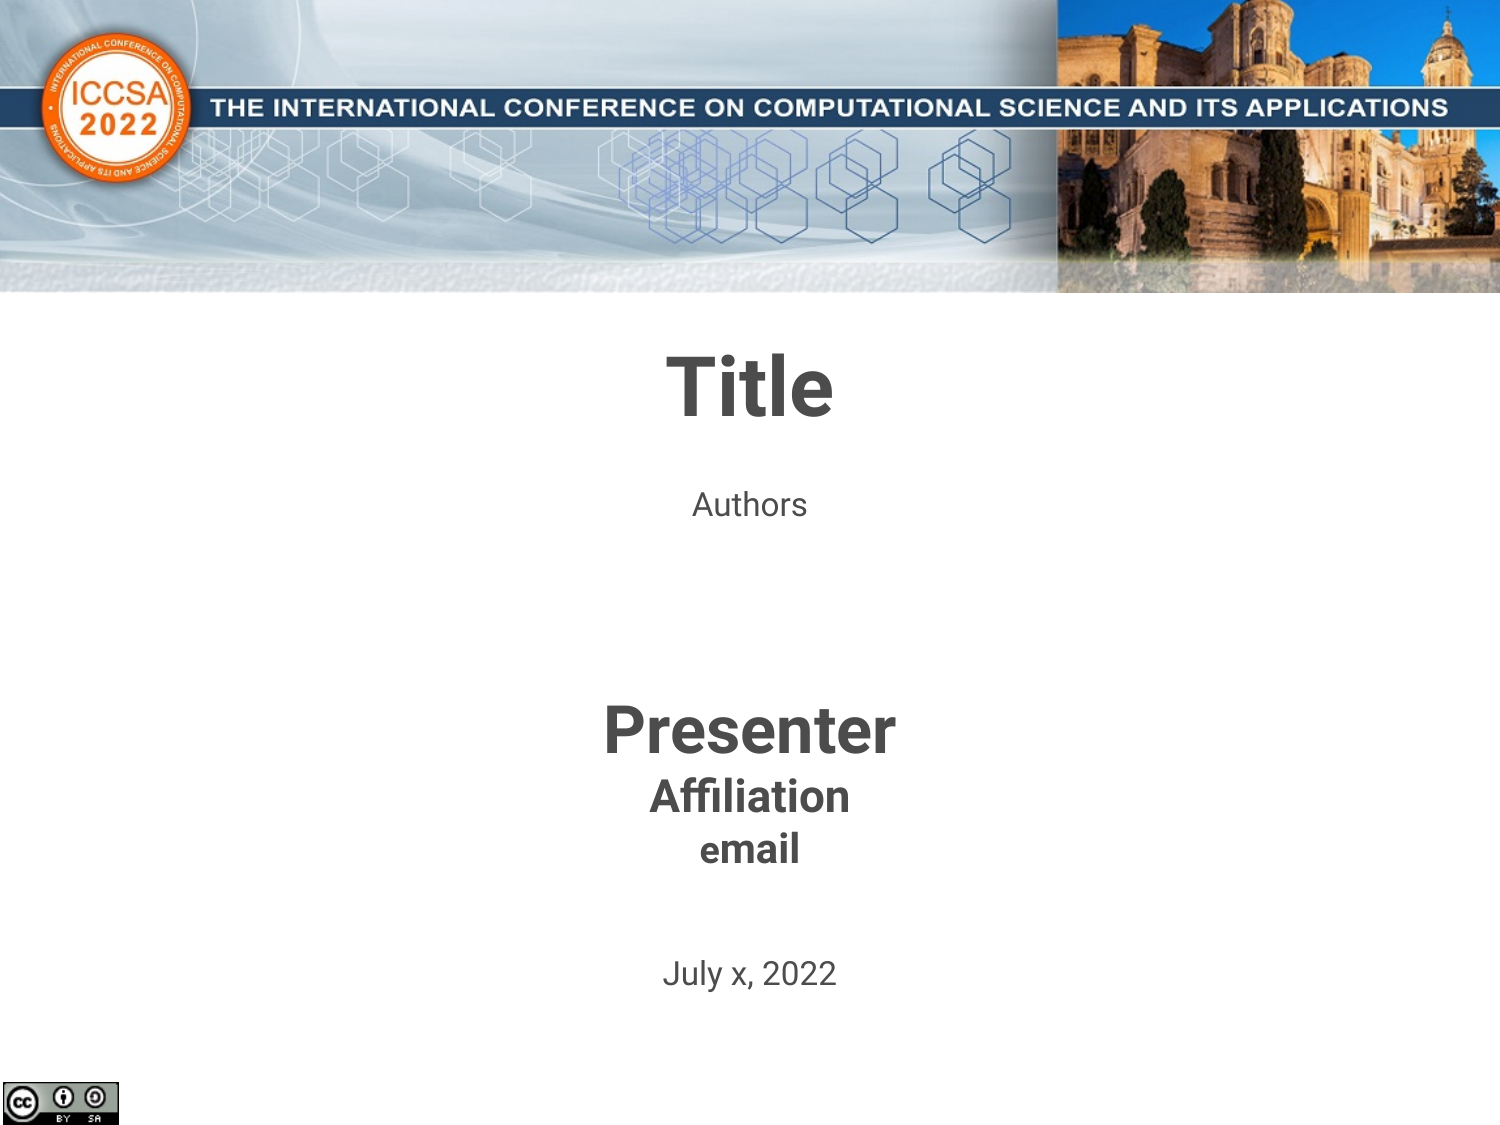

Title
Authors
#
Presenter
Affiliation
email
July x, 2022